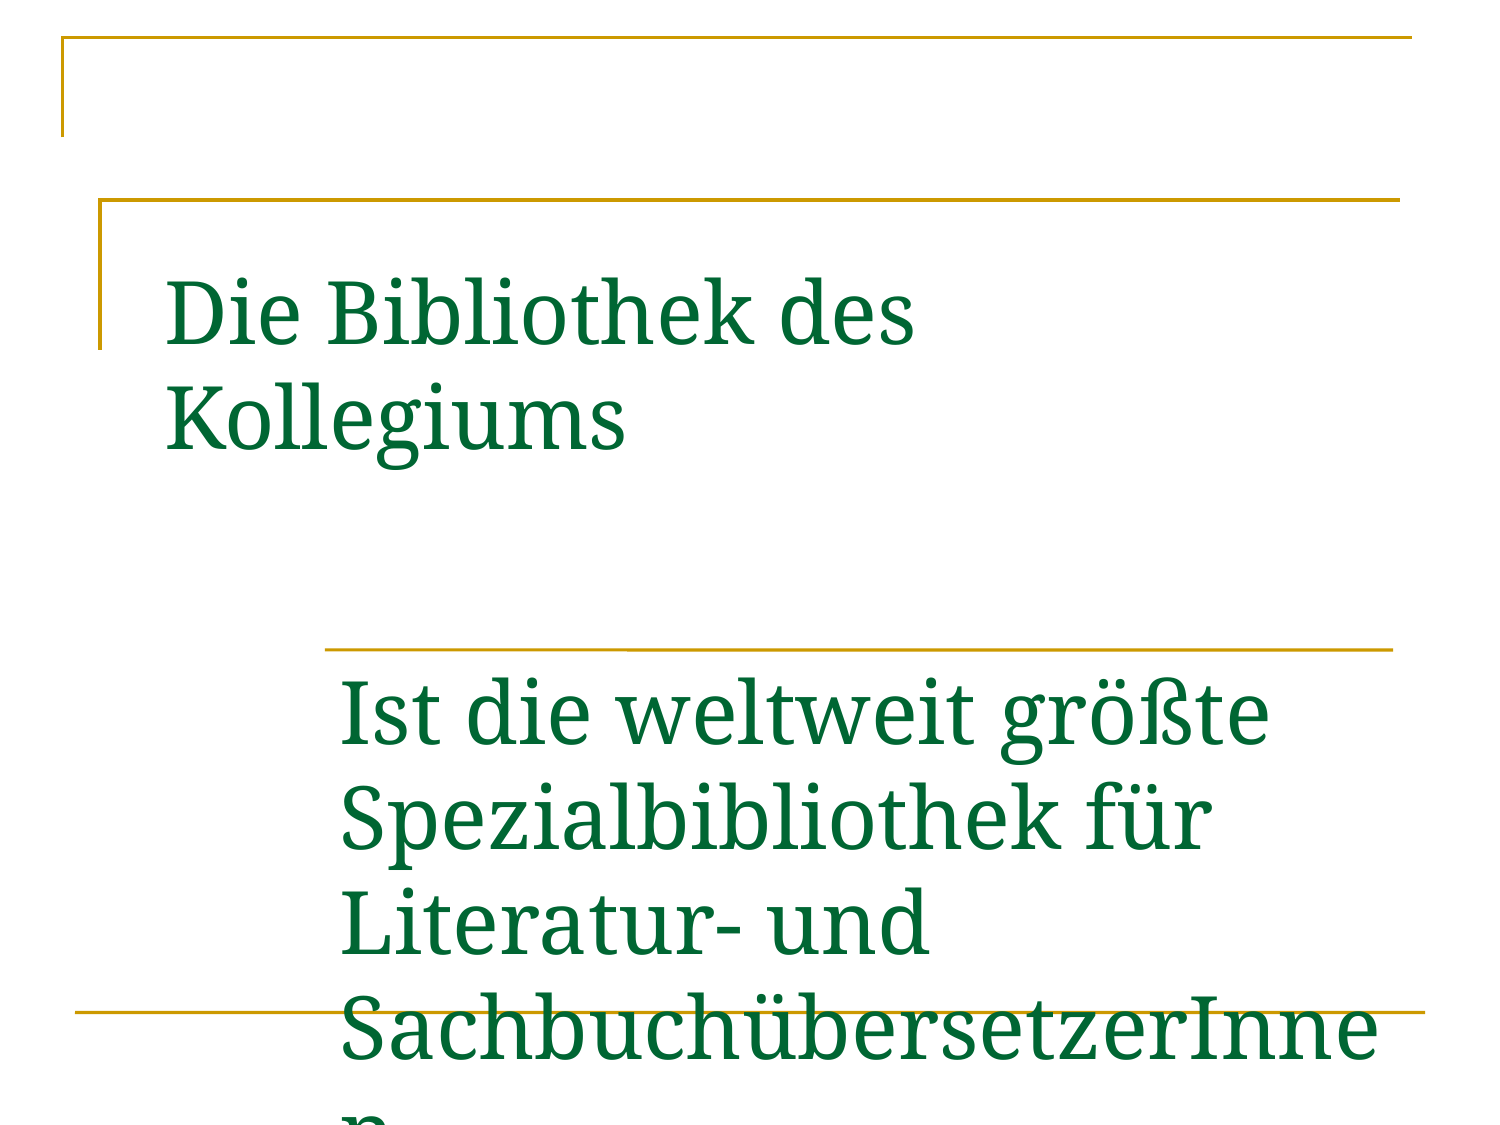

# Die Bibliothek des Kollegiums
Ist die weltweit größte Spezialbibliothek für Literatur- und SachbuchübersetzerInnen